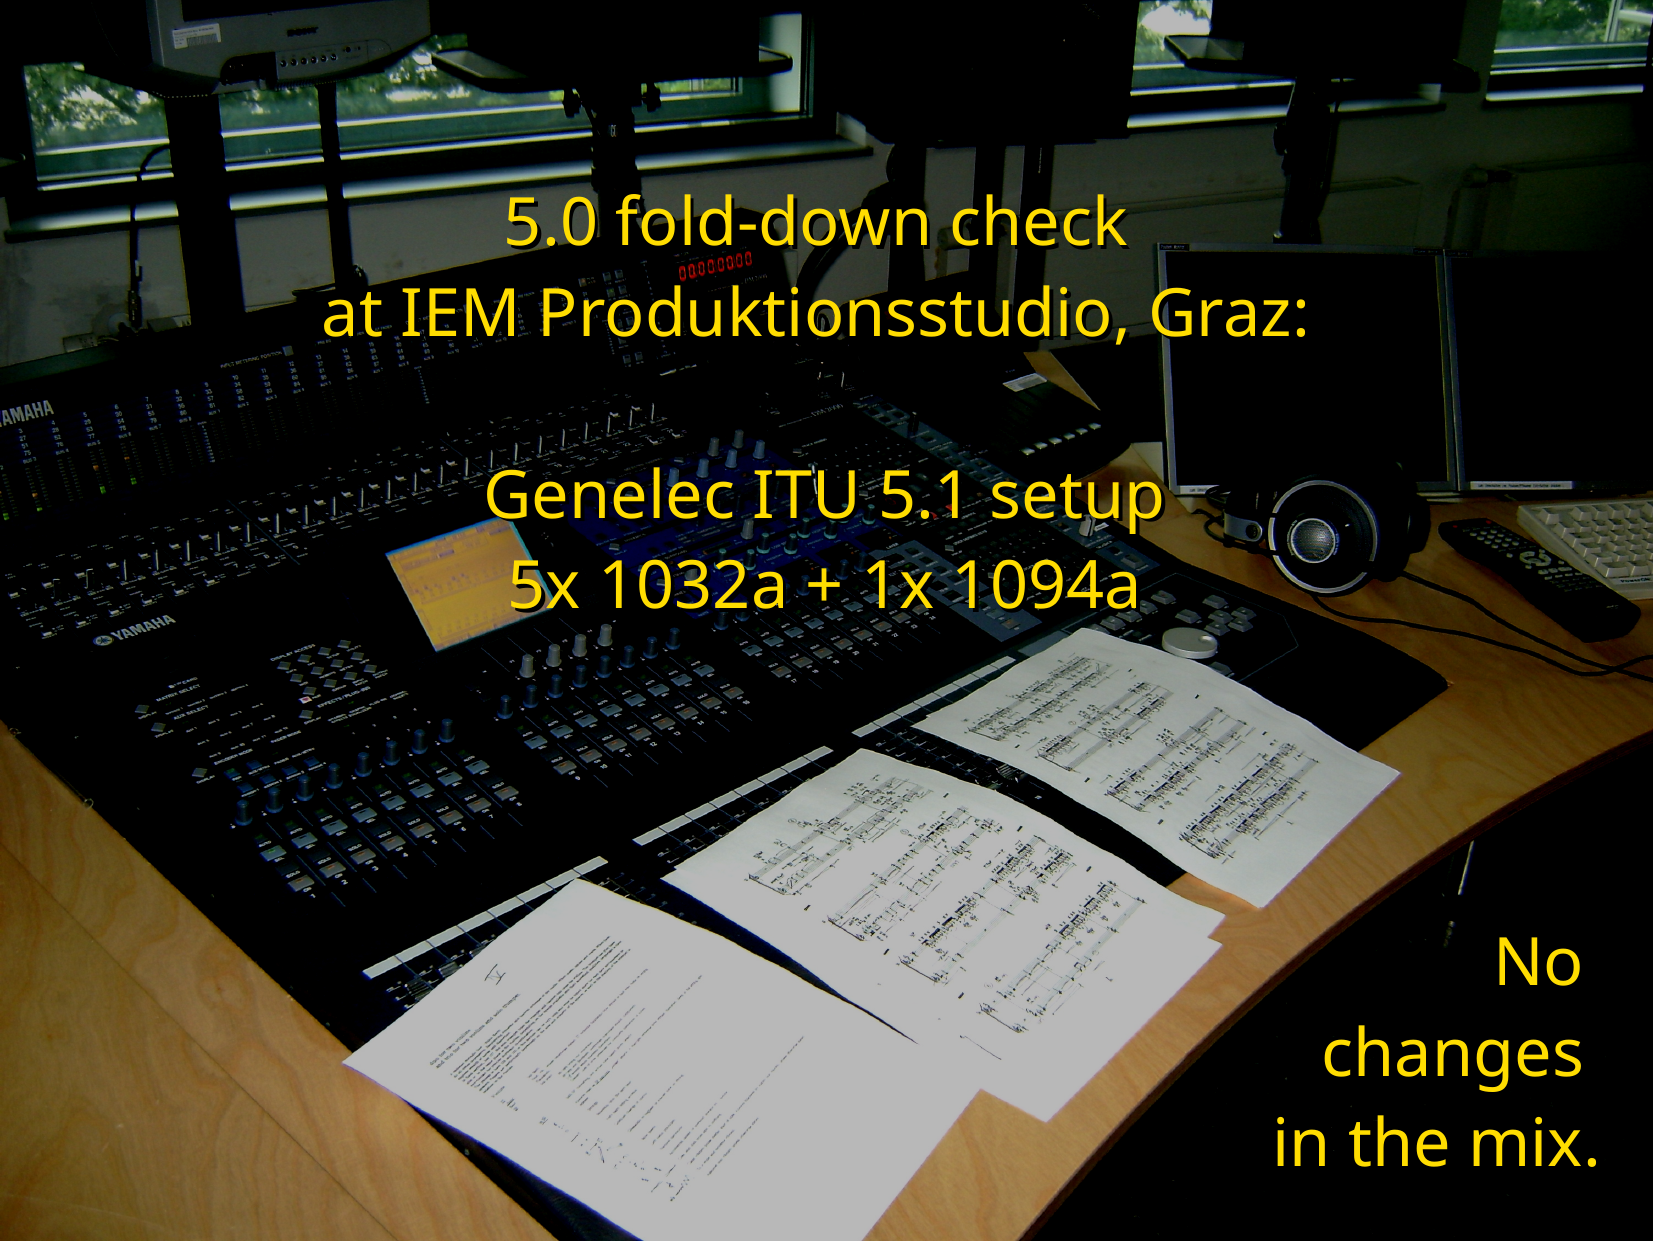

5.0 fold-down check
at IEM Produktionsstudio, Graz:
Genelec ITU 5.1 setup
5x 1032a + 1x 1094a
No
changes
in the mix.